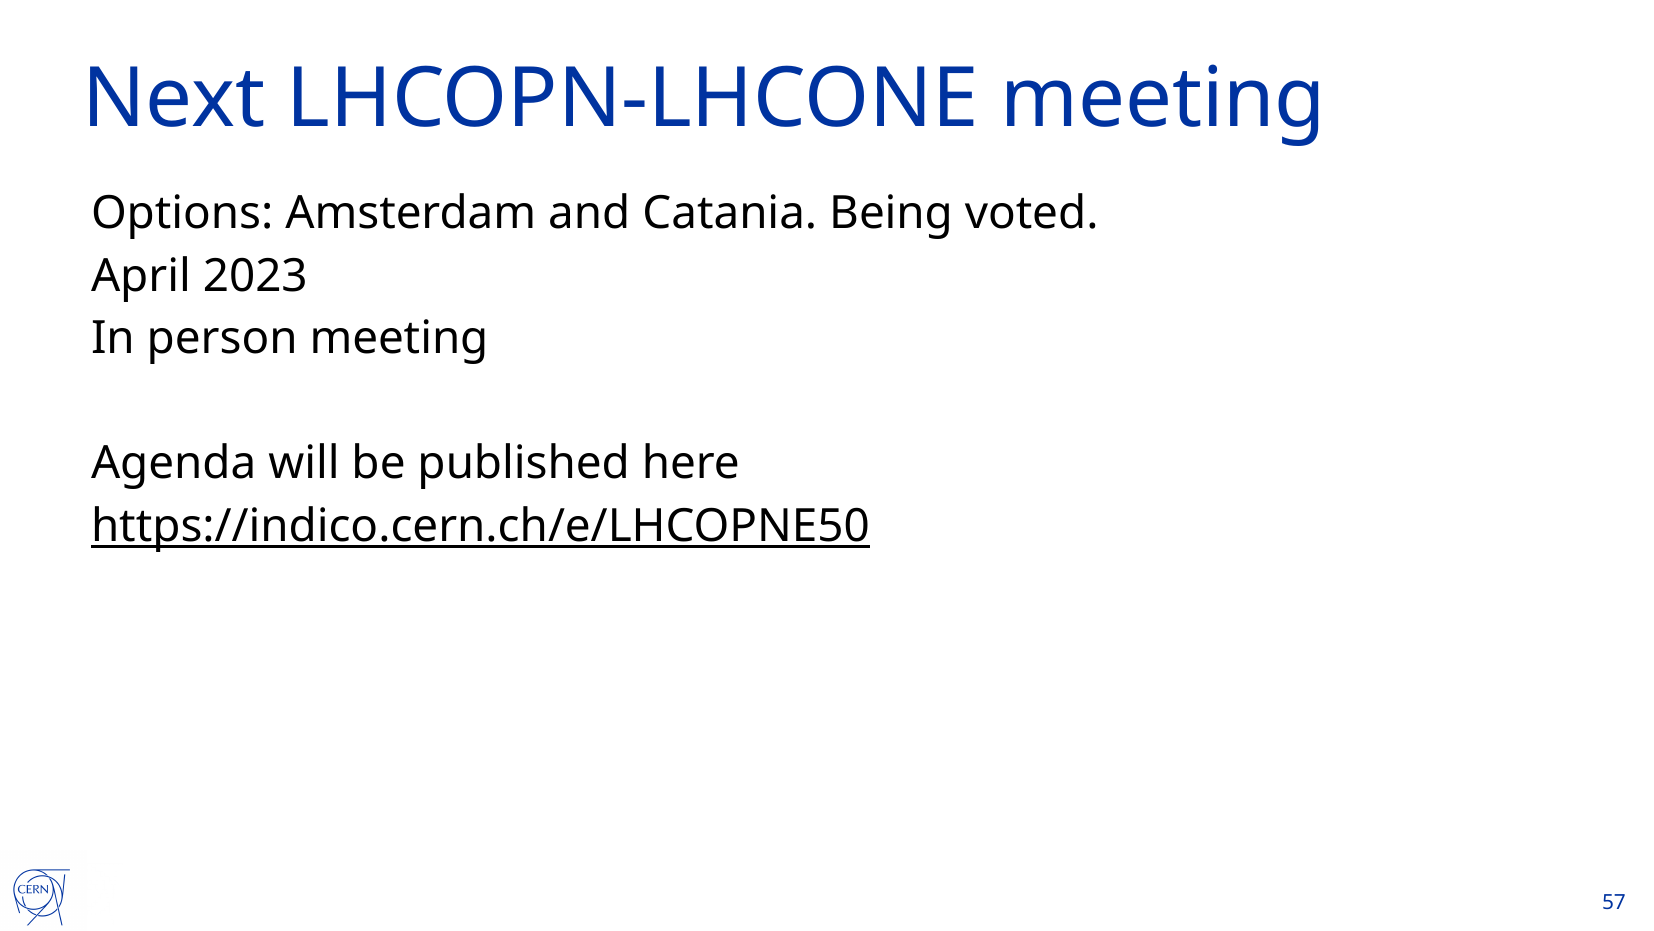

# Next LHCOPN-LHCONE meeting
Options: Amsterdam and Catania. Being voted.
April 2023
In person meeting
Agenda will be published here
https://indico.cern.ch/e/LHCOPNE50
57